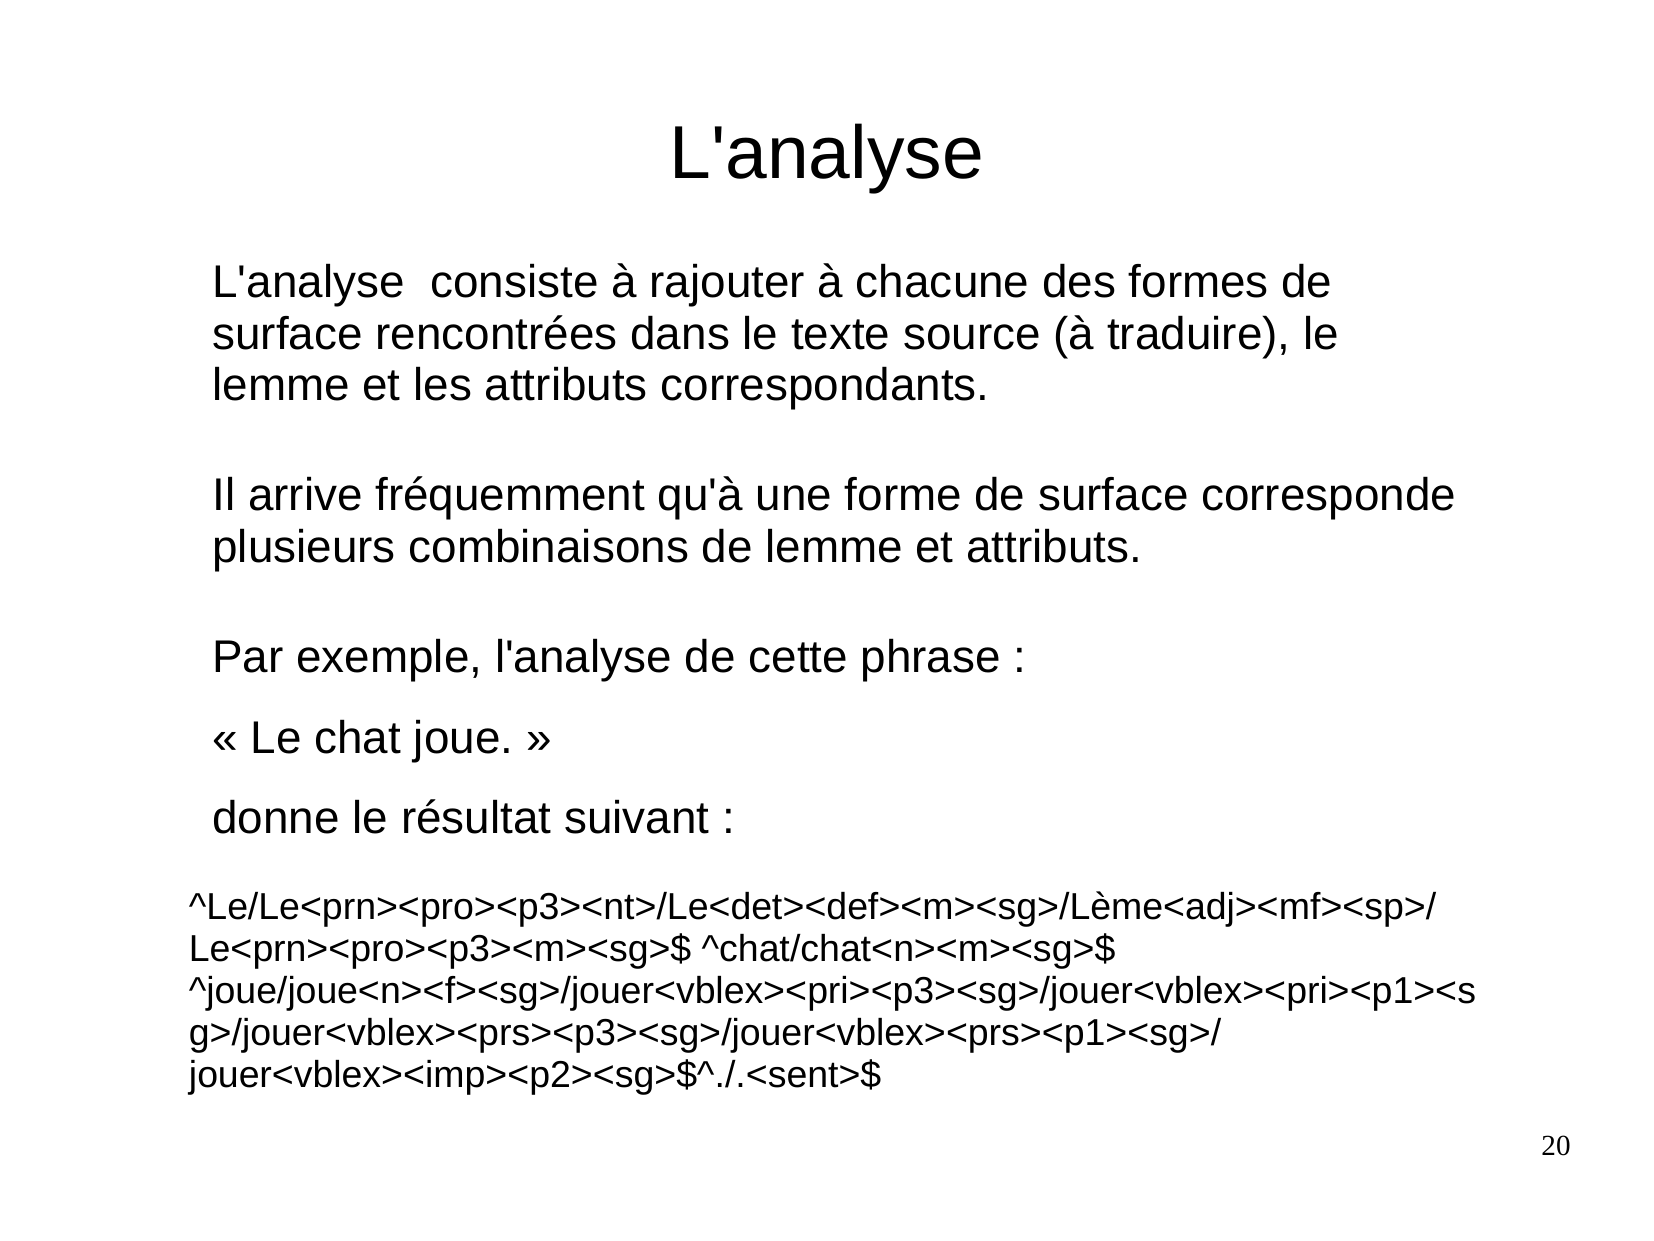

# L'analyse
L'analyse consiste à rajouter à chacune des formes de surface rencontrées dans le texte source (à traduire), le lemme et les attributs correspondants.
Il arrive fréquemment qu'à une forme de surface corresponde plusieurs combinaisons de lemme et attributs.
Par exemple, l'analyse de cette phrase :
« Le chat joue. »
donne le résultat suivant :
^Le/Le<prn><pro><p3><nt>/Le<det><def><m><sg>/Lème<adj><mf><sp>/Le<prn><pro><p3><m><sg>$ ^chat/chat<n><m><sg>$ ^joue/joue<n><f><sg>/jouer<vblex><pri><p3><sg>/jouer<vblex><pri><p1><sg>/jouer<vblex><prs><p3><sg>/jouer<vblex><prs><p1><sg>/jouer<vblex><imp><p2><sg>$^./.<sent>$
20